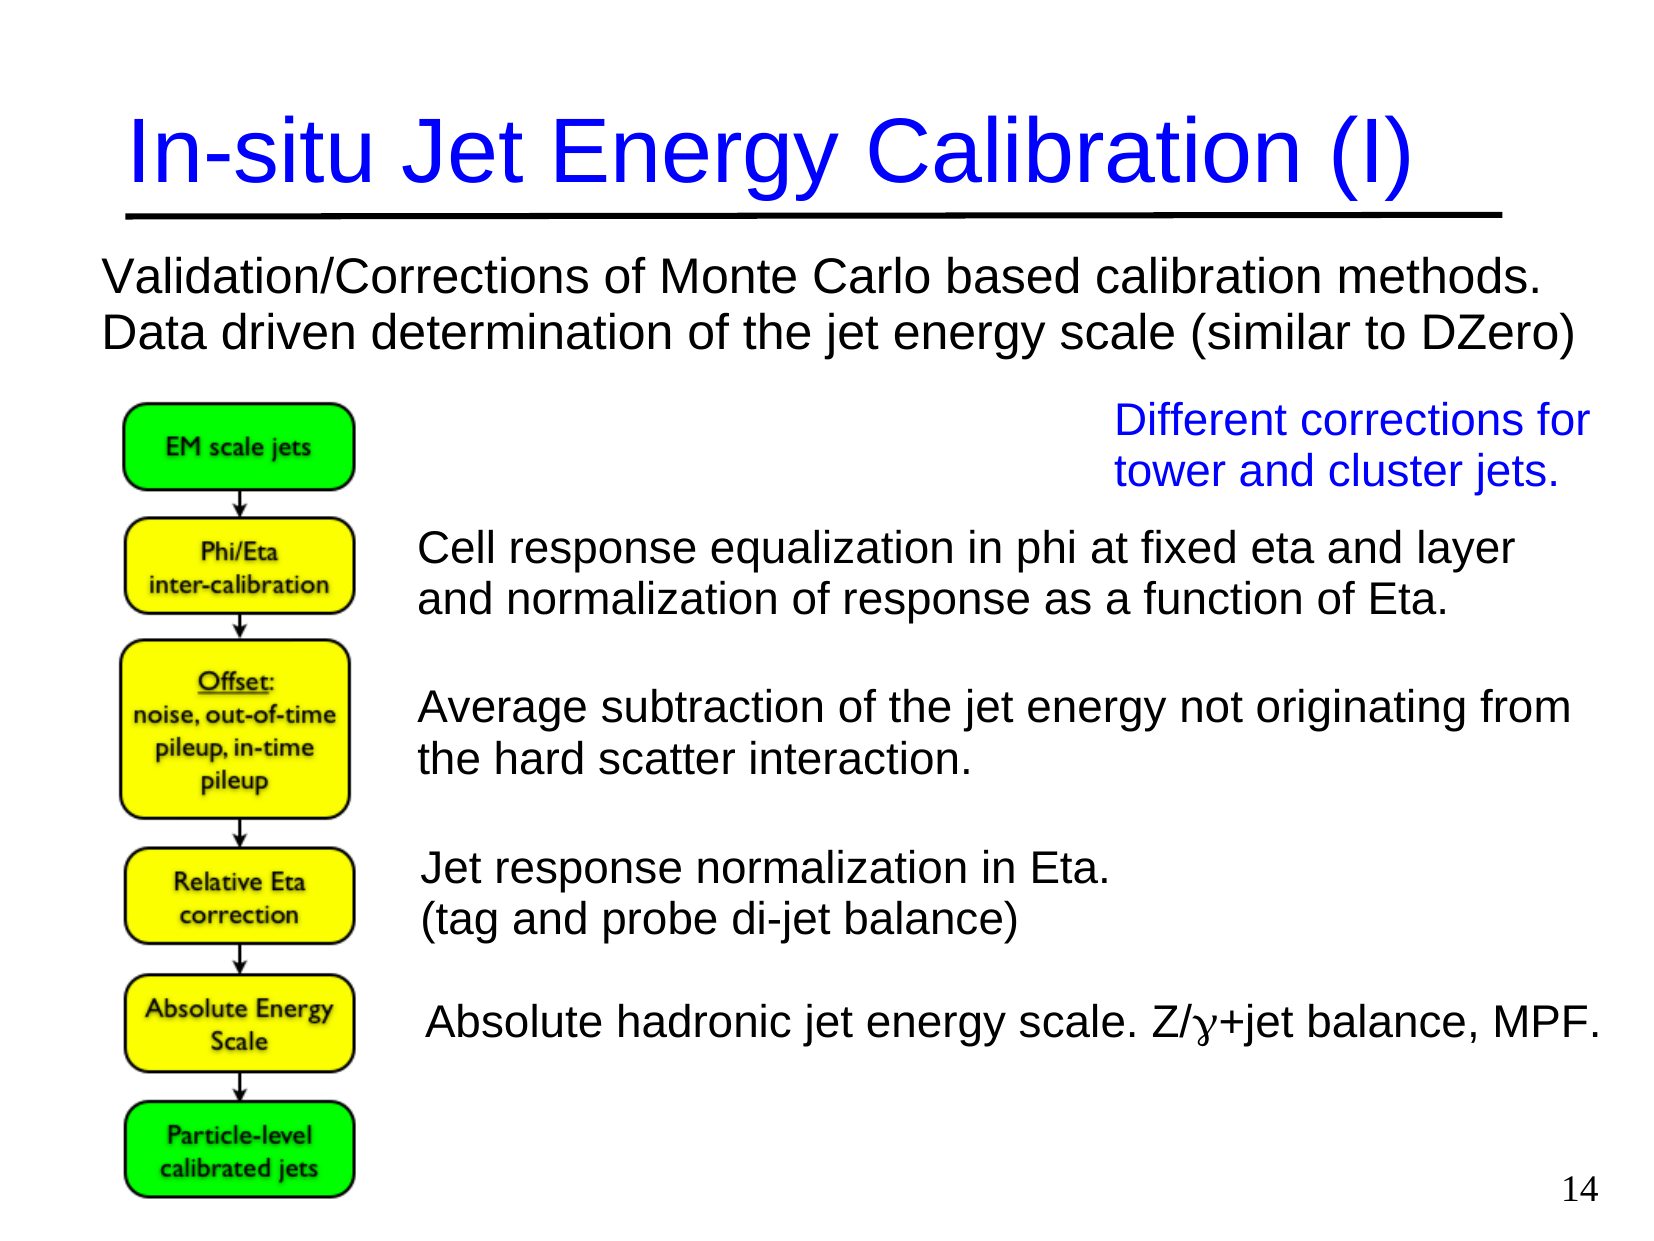

In-situ Jet Energy Calibration (I)
Validation/Corrections of Monte Carlo based calibration methods.
Data driven determination of the jet energy scale (similar to DZero)
Different corrections for
tower and cluster jets.
Cell response equalization in phi at fixed eta and layer
and normalization of response as a function of Eta.
Average subtraction of the jet energy not originating from
the hard scatter interaction.
Jet response normalization in Eta.
(tag and probe di-jet balance)
Absolute hadronic jet energy scale. Z/γ+jet balance, MPF.